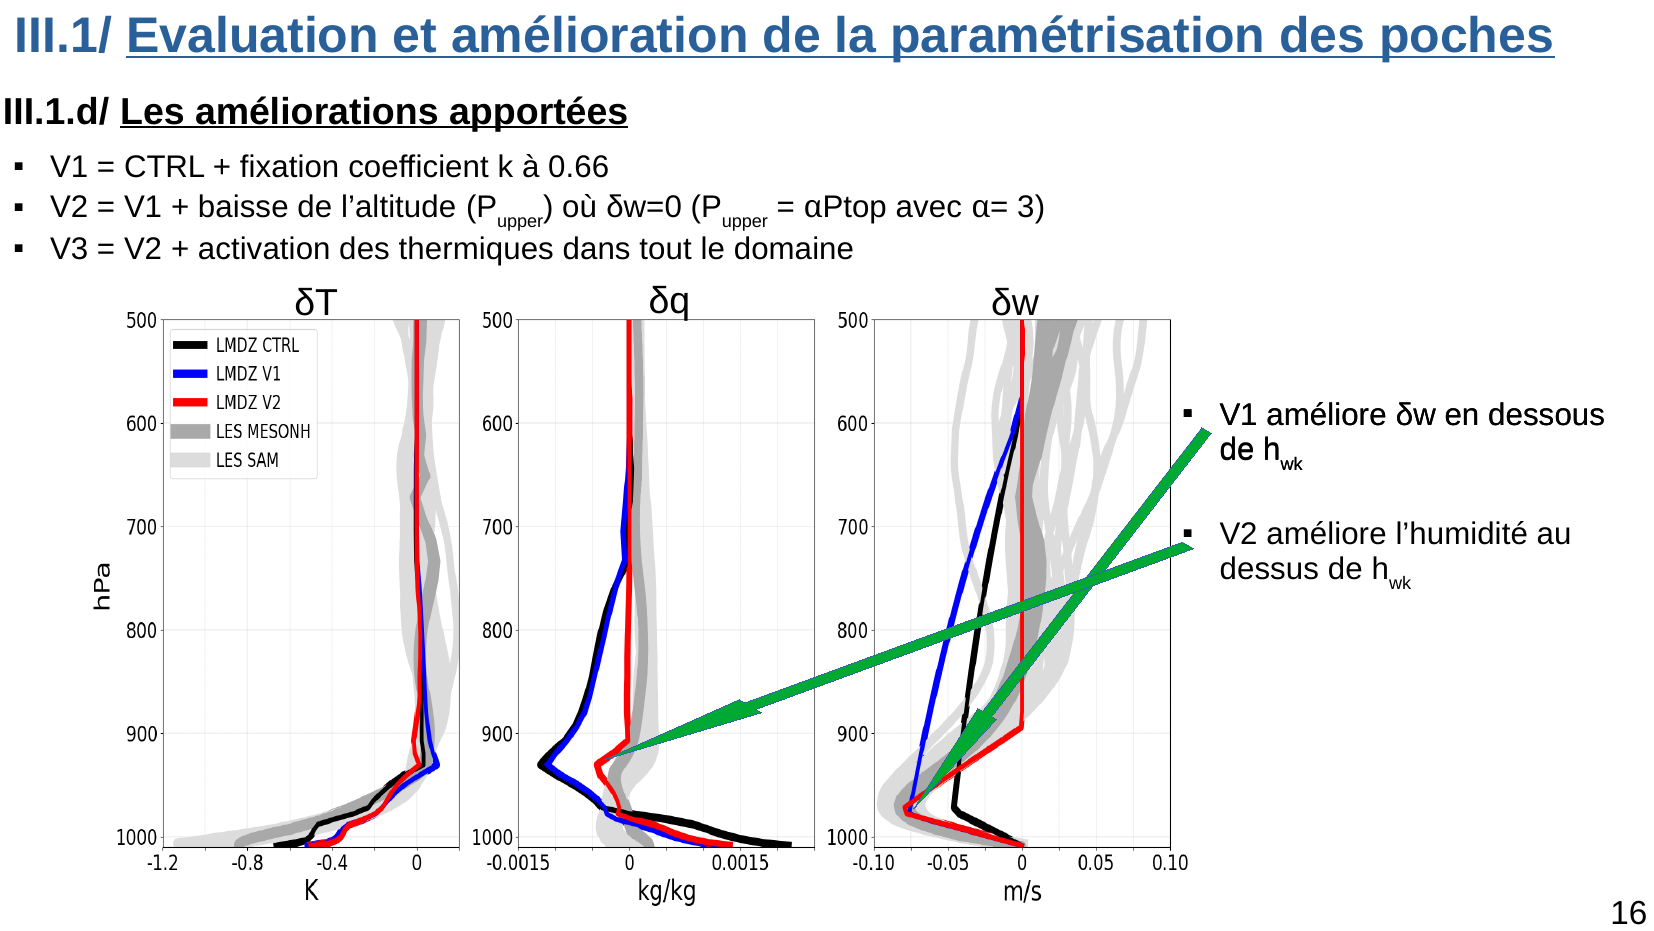

III.1/ Evaluation et amélioration de la paramétrisation des poches
III.1.d/ Les améliorations apportées
V1 = CTRL + fixation coefficient k à 0.66
V2 = V1 + baisse de l’altitude (Pupper) où δw=0 (Pupper = αPtop avec α= 3)
V3 = V2 + activation des thermiques dans tout le domaine
 δq
 δT
 δw
V1 améliore δw en dessous de hwk
V1 améliore δw en dessous de hwk
V2 améliore l’humidité au dessus de hwk
16